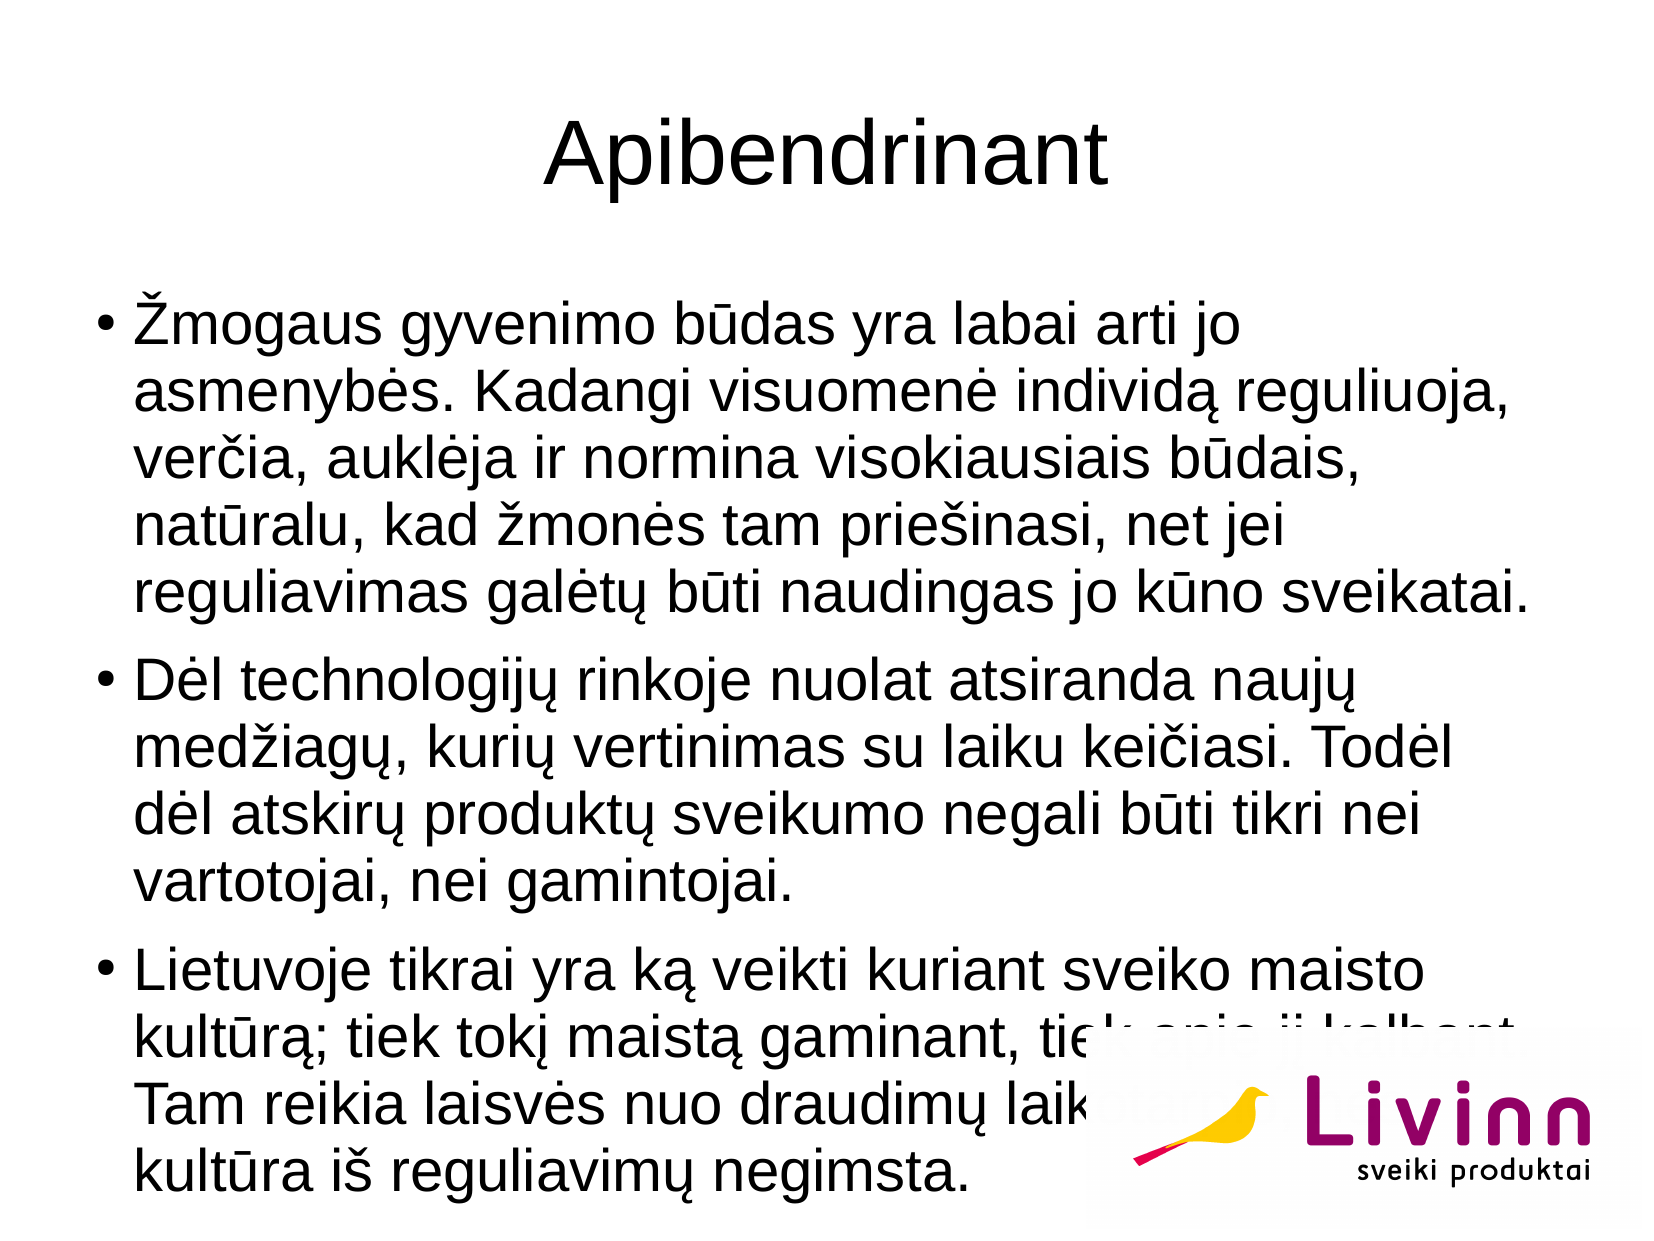

# Apibendrinant
Žmogaus gyvenimo būdas yra labai arti jo asmenybės. Kadangi visuomenė individą reguliuoja, verčia, auklėja ir normina visokiausiais būdais, natūralu, kad žmonės tam priešinasi, net jei reguliavimas galėtų būti naudingas jo kūno sveikatai.
Dėl technologijų rinkoje nuolat atsiranda naujų medžiagų, kurių vertinimas su laiku keičiasi. Todėl dėl atskirų produktų sveikumo negali būti tikri nei vartotojai, nei gamintojai.
Lietuvoje tikrai yra ką veikti kuriant sveiko maisto kultūrą; tiek tokį maistą gaminant, tiek apie jį kalbant. Tam reikia laisvės nuo draudimų laikotarpio, nes kultūra iš reguliavimų negimsta.